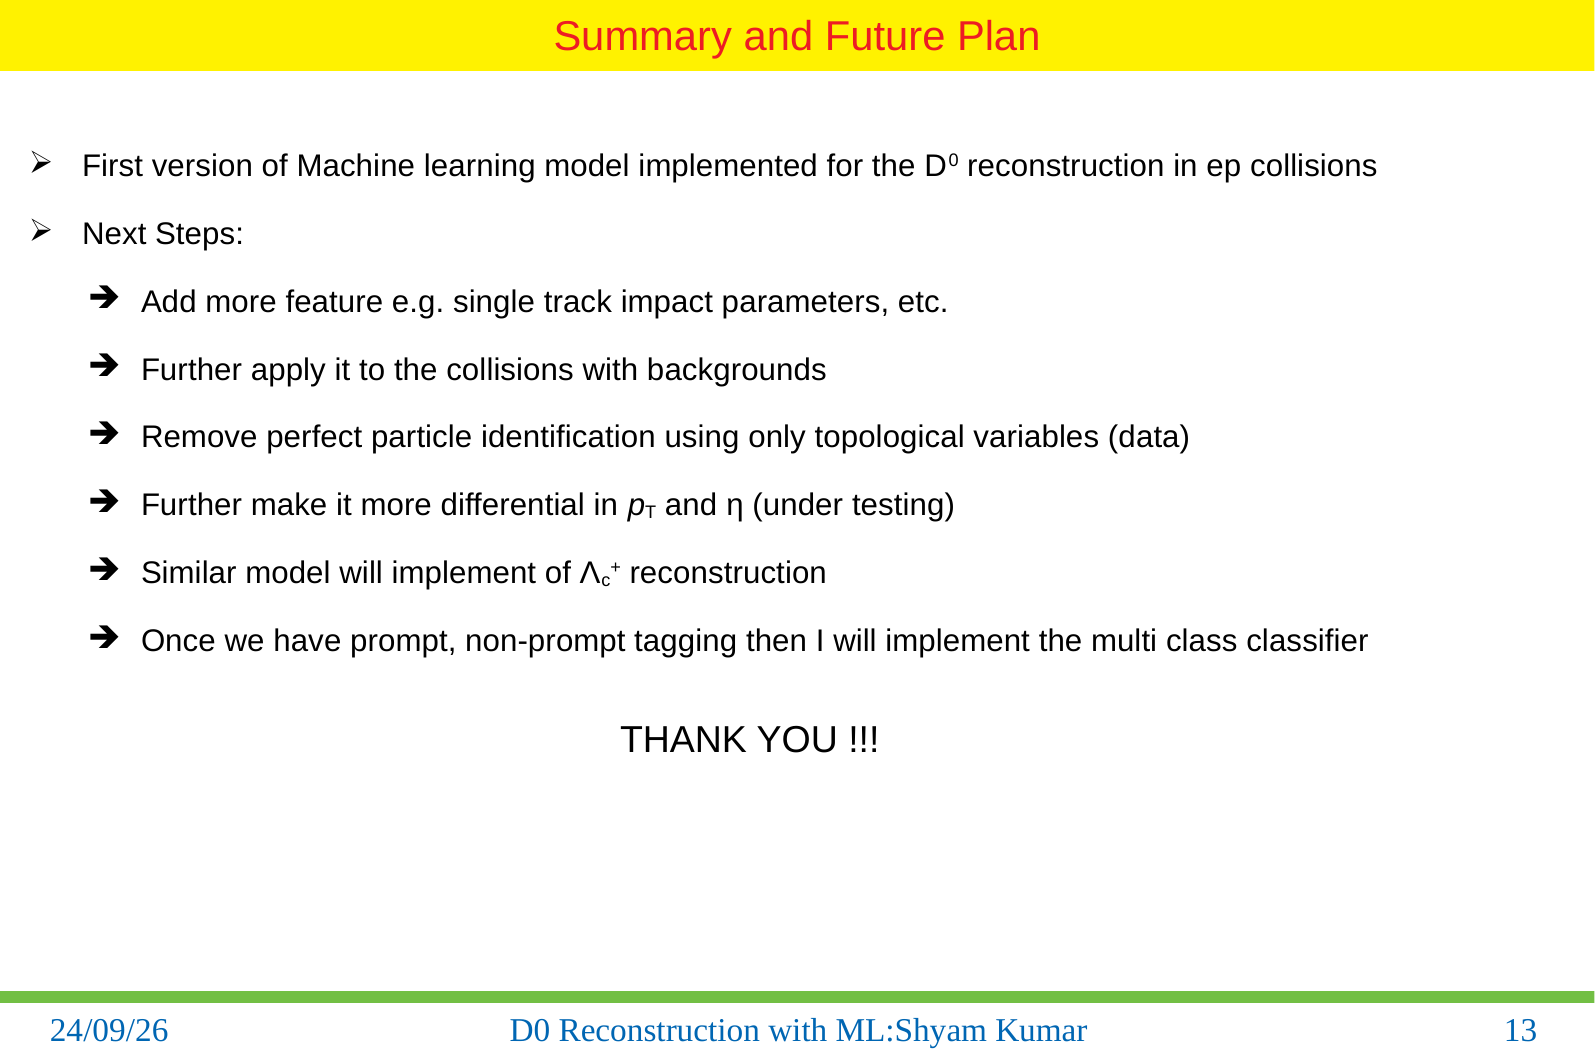

# Summary and Future Plan
First version of Machine learning model implemented for the D0 reconstruction in ep collisions
Next Steps:
Add more feature e.g. single track impact parameters, etc.
Further apply it to the collisions with backgrounds
Remove perfect particle identification using only topological variables (data)
Further make it more differential in pT and η (under testing)
Similar model will implement of Λc+ reconstruction
Once we have prompt, non-prompt tagging then I will implement the multi class classifier
THANK YOU !!!
D0 Reconstruction with ML:Shyam Kumar
13